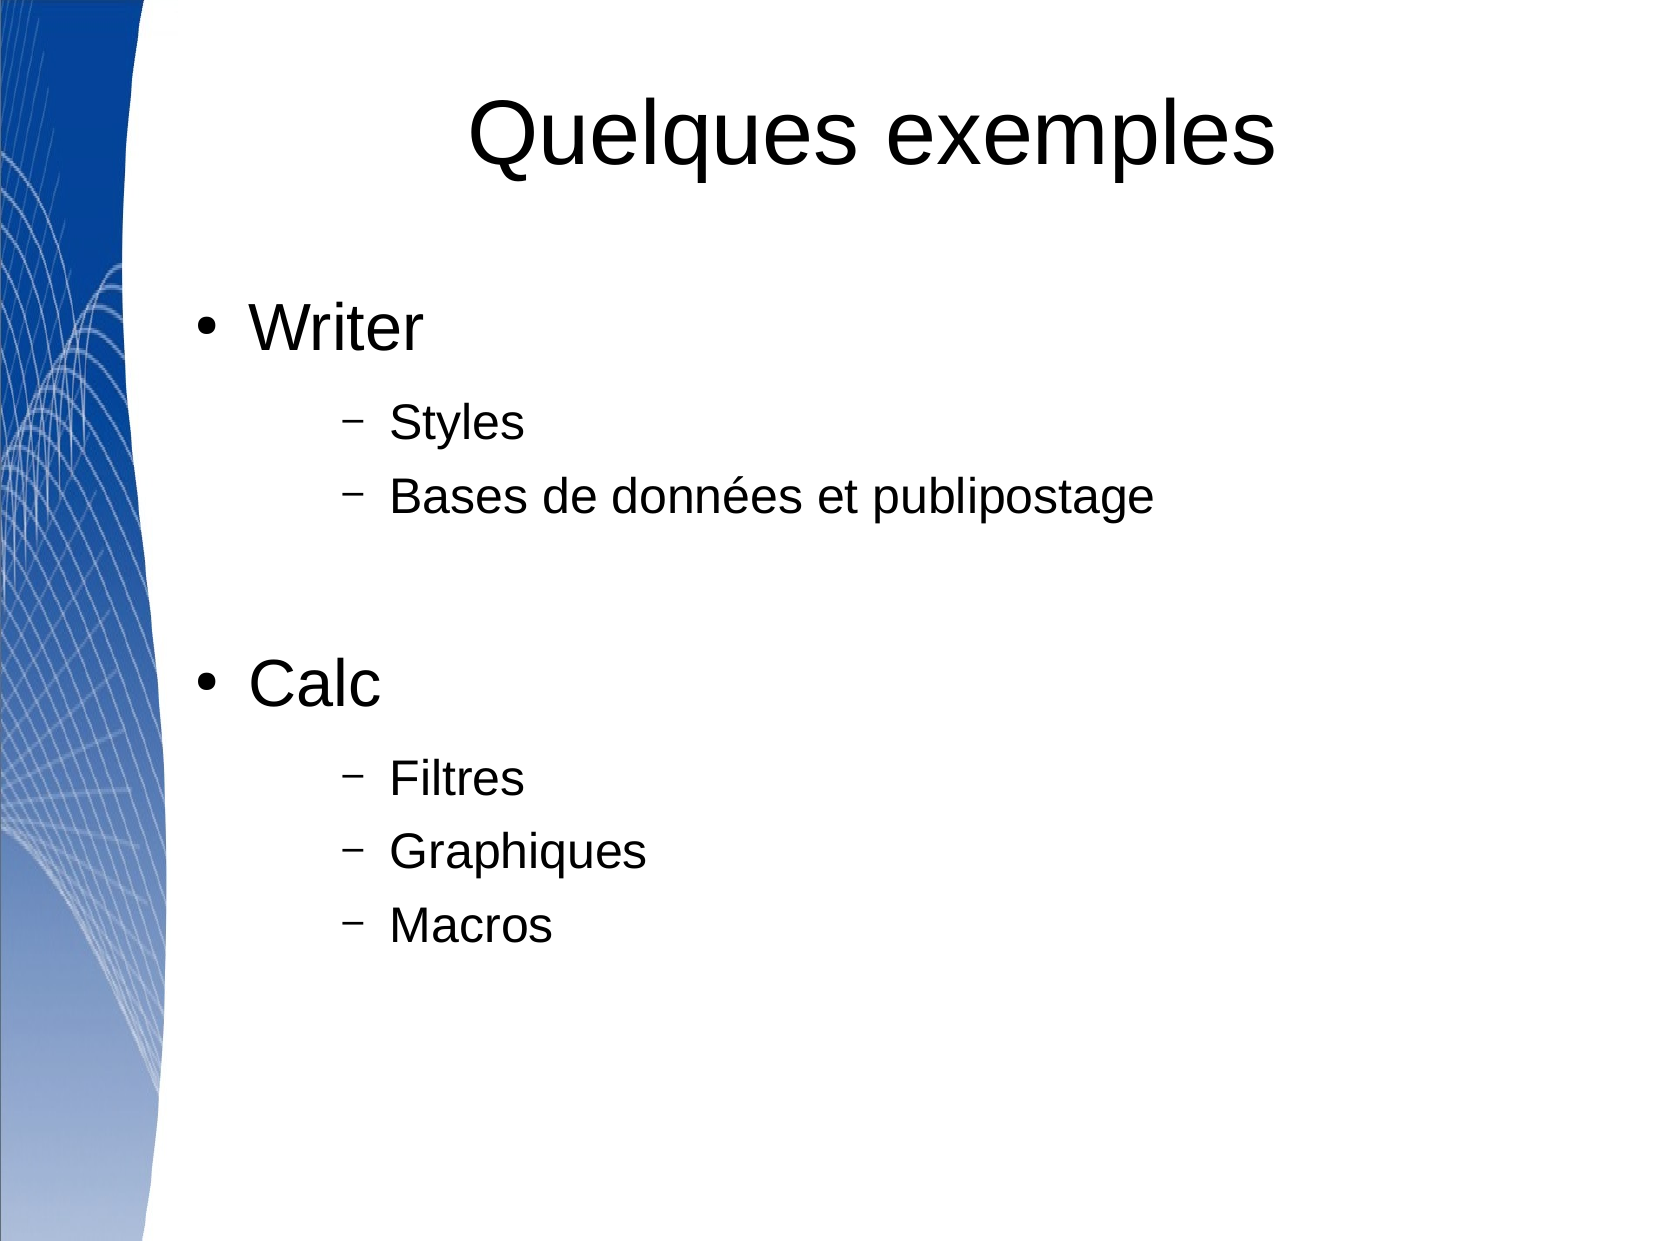

# Quelques exemples
Writer
Styles
Bases de données et publipostage
Calc
Filtres
Graphiques
Macros